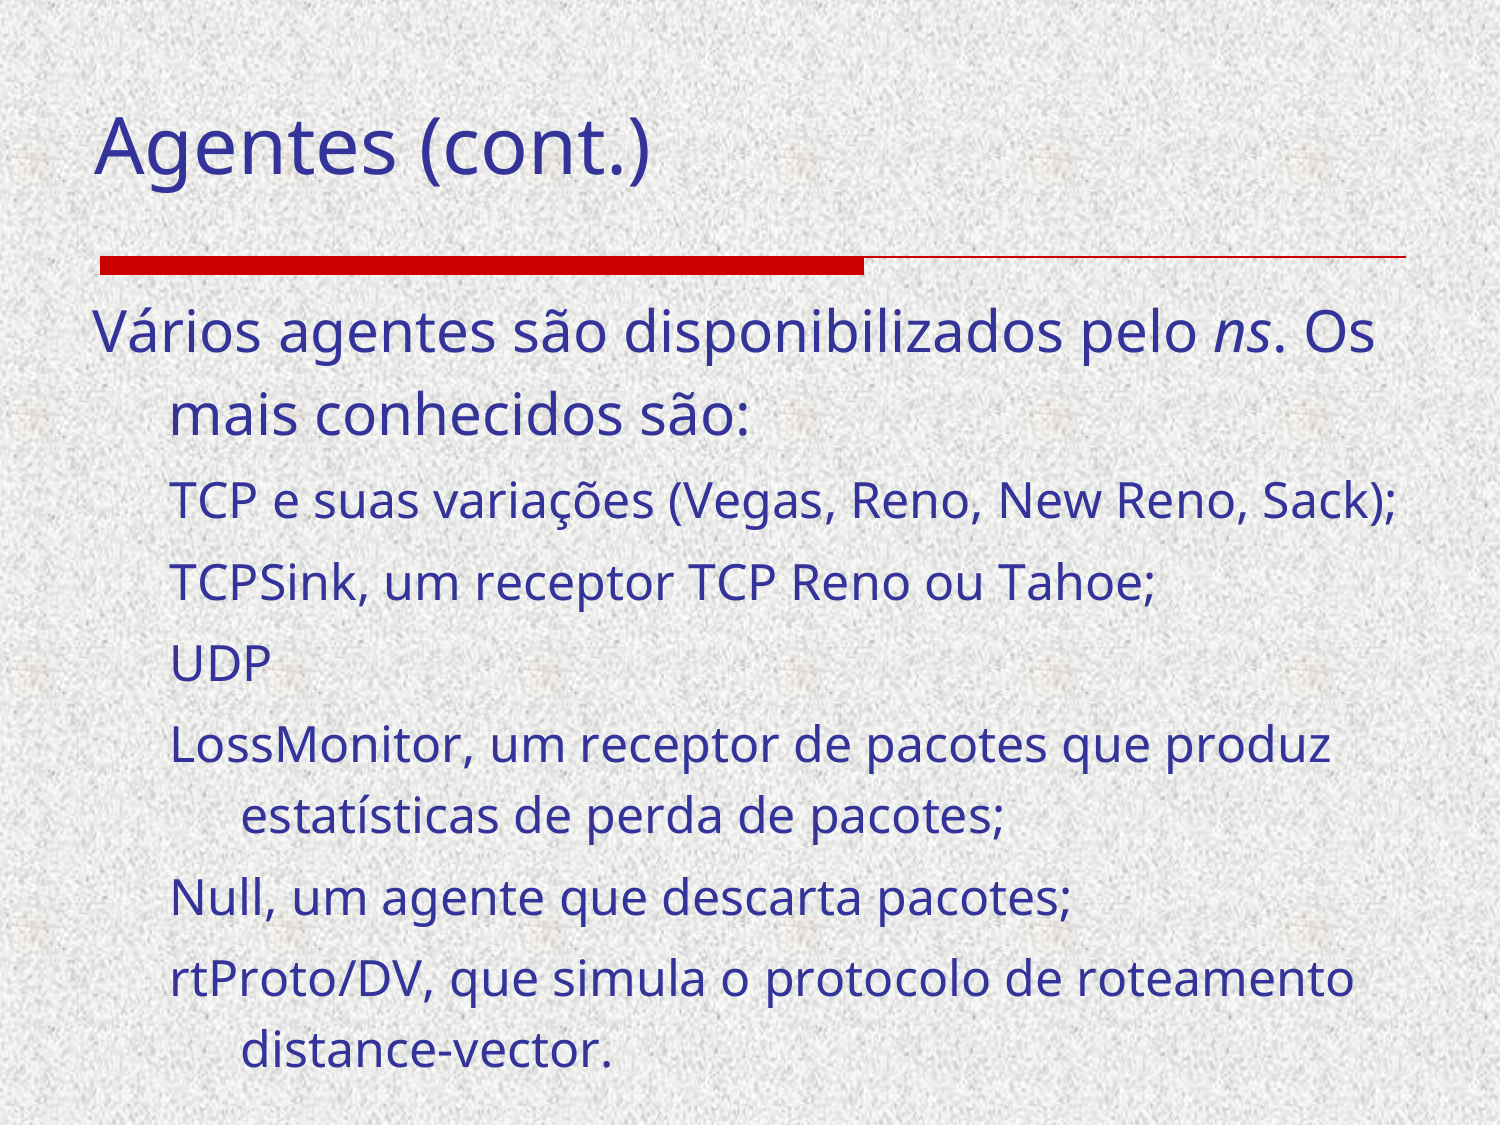

# Agentes (cont.)
Vários agentes são disponibilizados pelo ns. Os mais conhecidos são:
TCP e suas variações (Vegas, Reno, New Reno, Sack);
TCPSink, um receptor TCP Reno ou Tahoe;
UDP
LossMonitor, um receptor de pacotes que produz estatísticas de perda de pacotes;
Null, um agente que descarta pacotes;
rtProto/DV, que simula o protocolo de roteamento distance-vector.